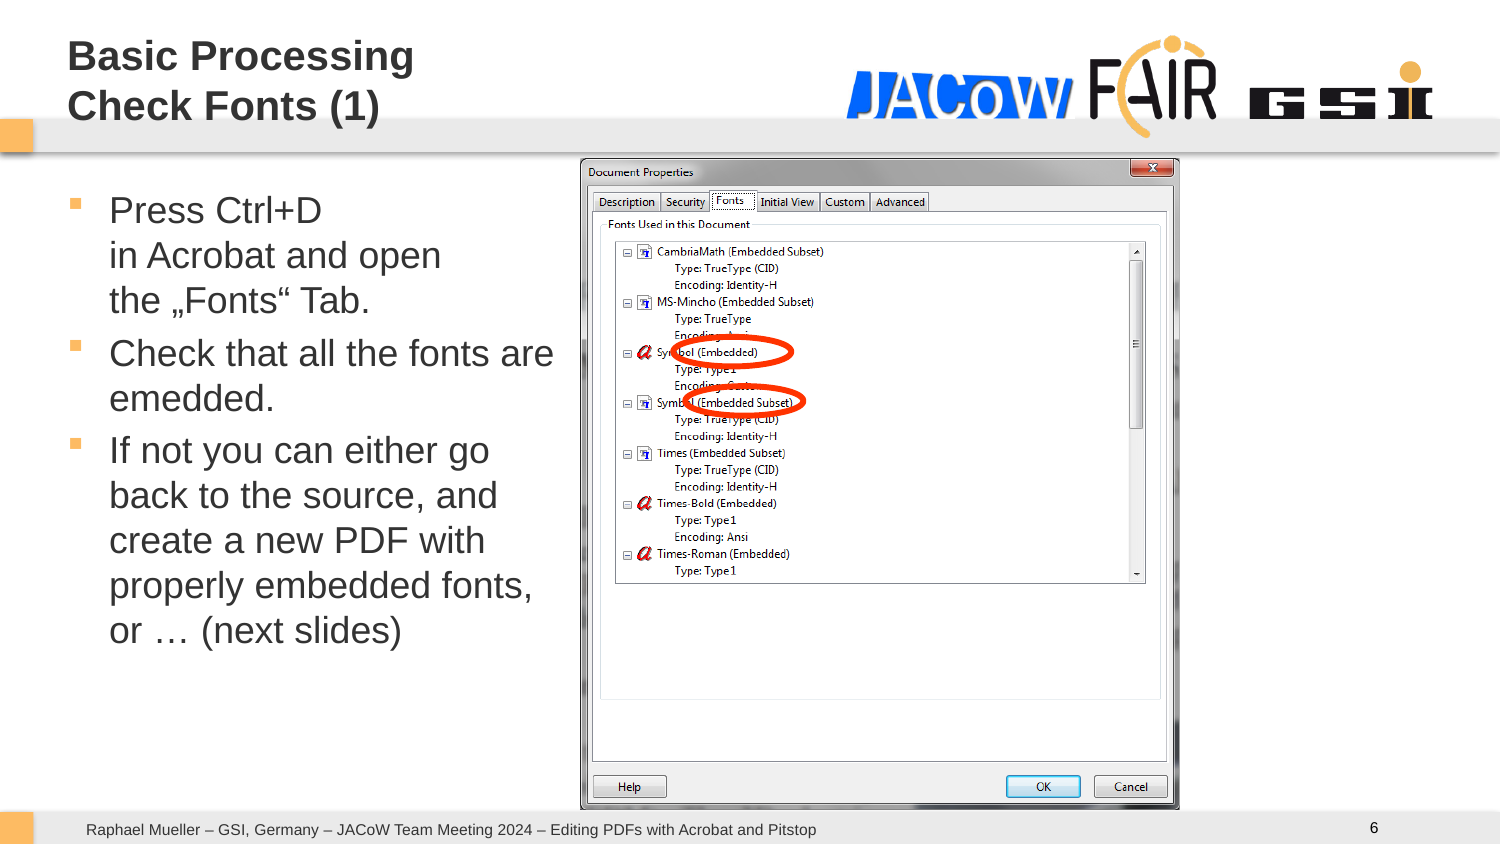

Basic Processing
Check Fonts (1)
# Press Ctrl+D in Acrobat and open the „Fonts“ Tab.
Check that all the fonts are
emedded.
If not you can either go
back to the source, and
create a new PDF with
properly embedded fonts,
or … (next slides)